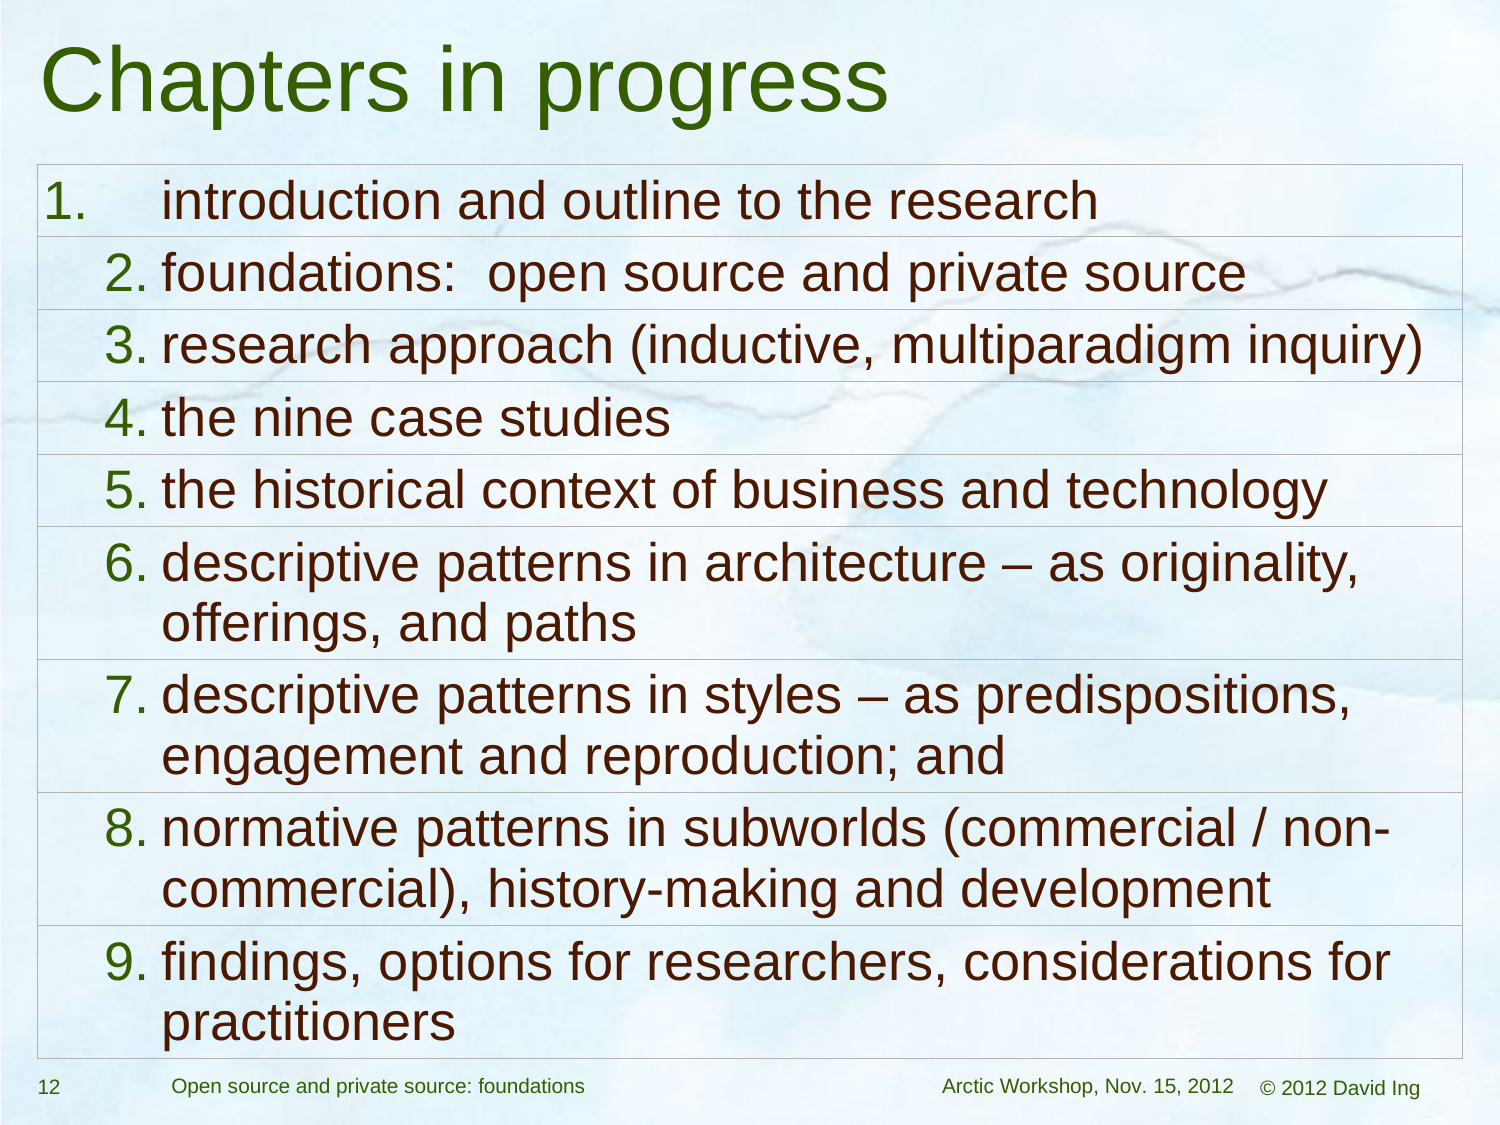

# Chapters in progress
| 1. | introduction and outline to the research |
| --- | --- |
| 2. | foundations: open source and private source |
| 3. | research approach (inductive, multiparadigm inquiry) |
| 4. | the nine case studies |
| 5. | the historical context of business and technology |
| 6. | descriptive patterns in architecture – as originality, offerings, and paths |
| 7. | descriptive patterns in styles – as predispositions, engagement and reproduction; and |
| 8. | normative patterns in subworlds (commercial / non-commercial), history-making and development |
| 9. | findings, options for researchers, considerations for practitioners |
Open source and private source: foundations
Arctic Workshop, Nov. 15, 2012
12